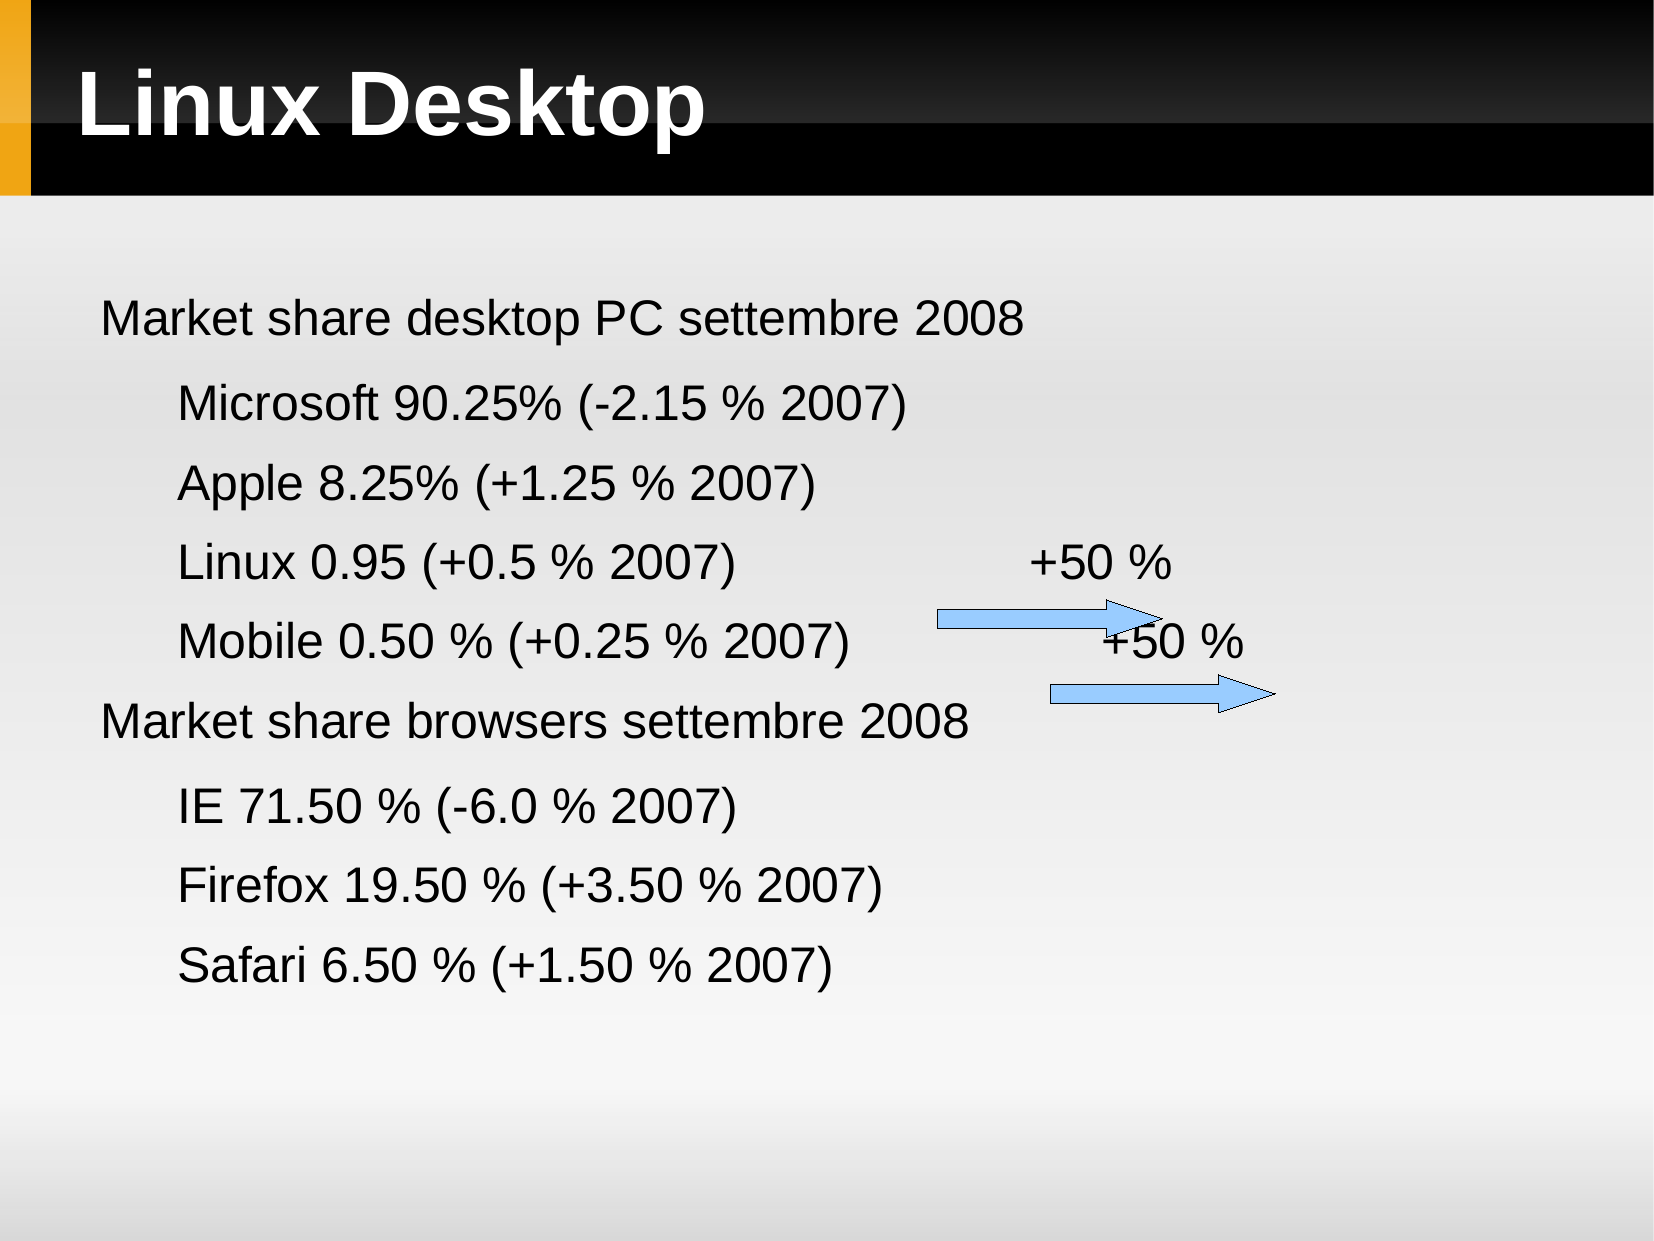

# Linux Desktop
Market share desktop PC settembre 2008
Microsoft 90.25% (-2.15 % 2007)
Apple 8.25% (+1.25 % 2007)
Linux 0.95 (+0.5 % 2007) +50 %
Mobile 0.50 % (+0.25 % 2007) +50 %
Market share browsers settembre 2008
IE 71.50 % (-6.0 % 2007)
Firefox 19.50 % (+3.50 % 2007)
Safari 6.50 % (+1.50 % 2007)